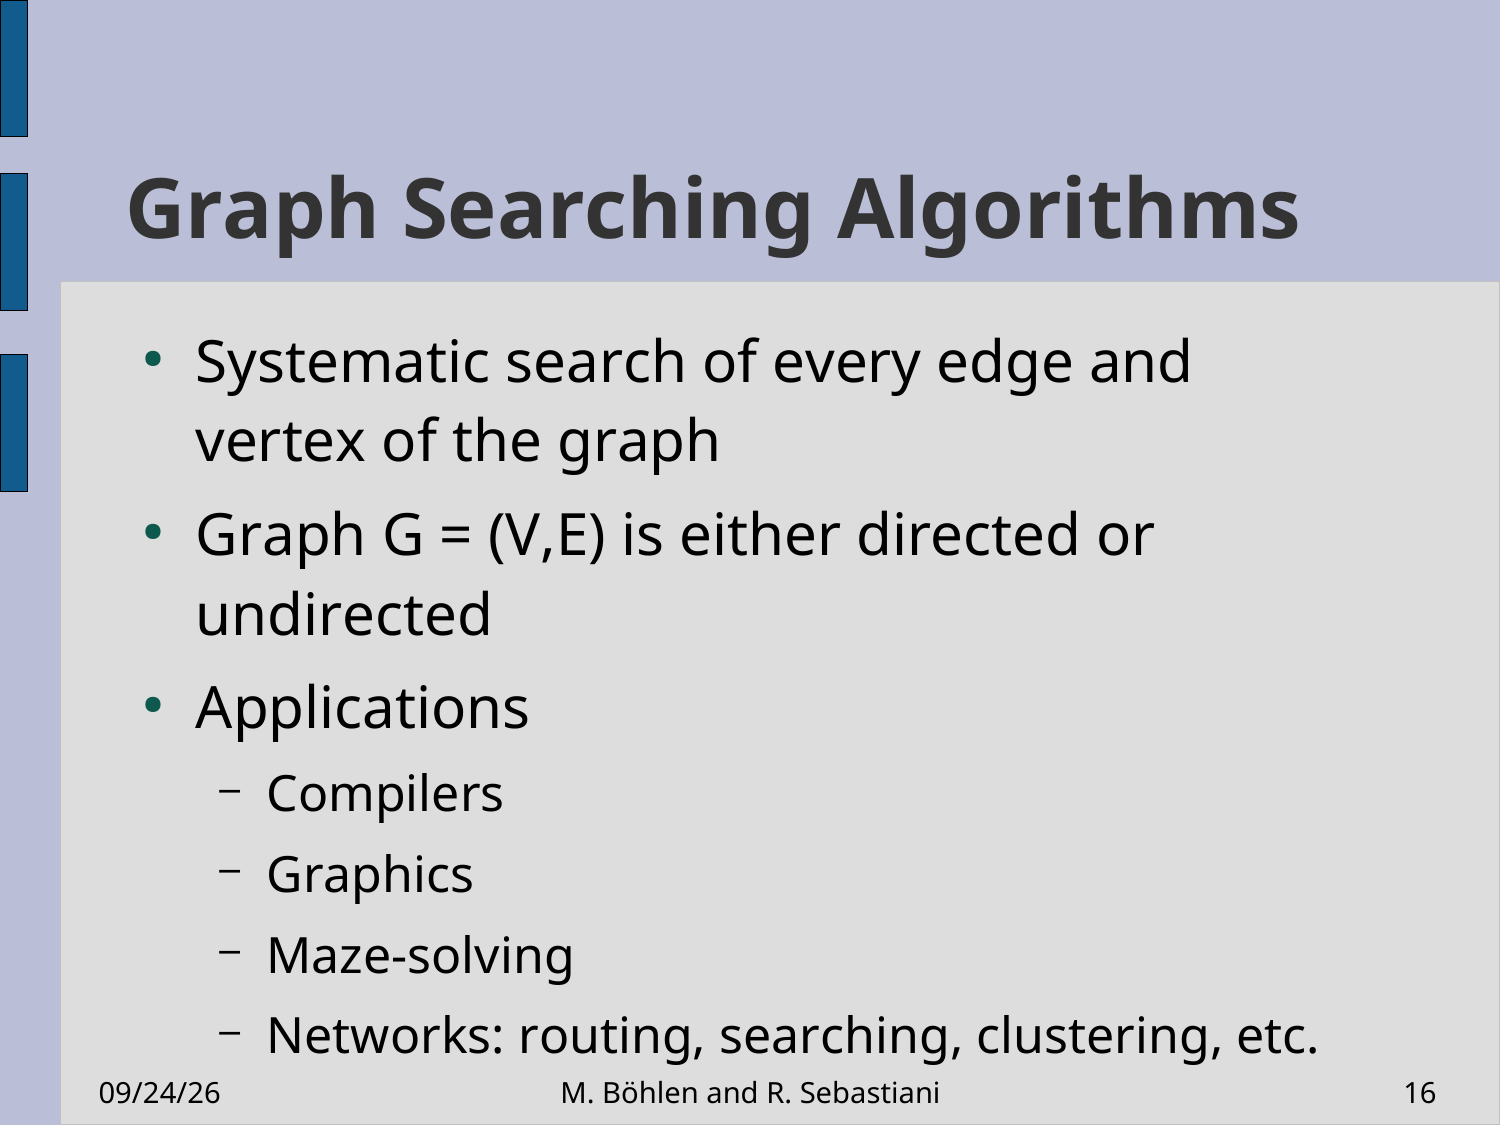

# Graph Searching Algorithms
Systematic search of every edge and vertex of the graph
Graph G = (V,E) is either directed or undirected
Applications
Compilers
Graphics
Maze-solving
Networks: routing, searching, clustering, etc.
M. Böhlen and R. Sebastiani
16